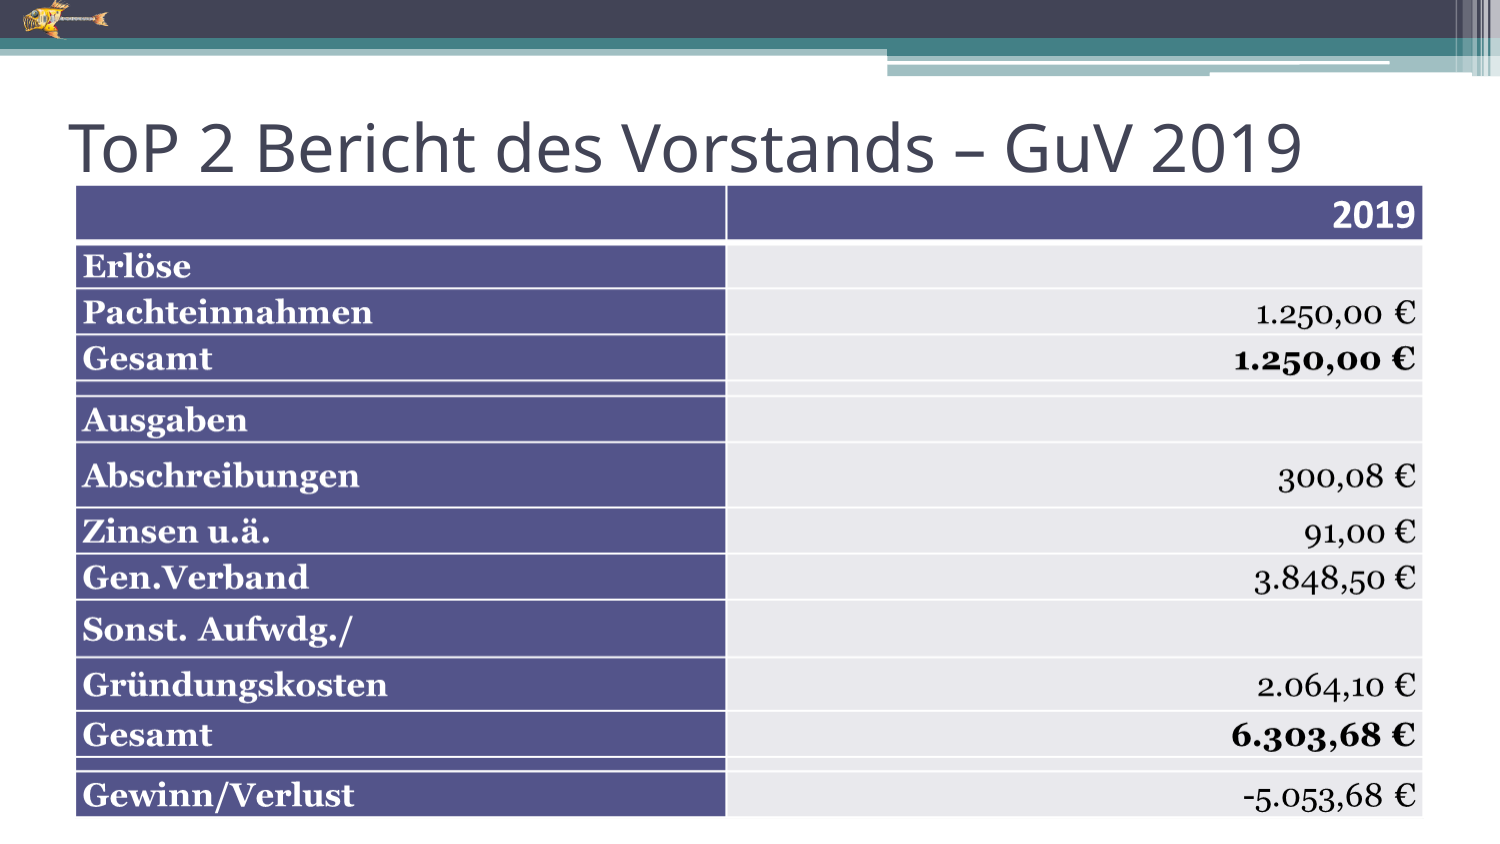

# ToP 2 Bericht des Vorstands – GuV 2019